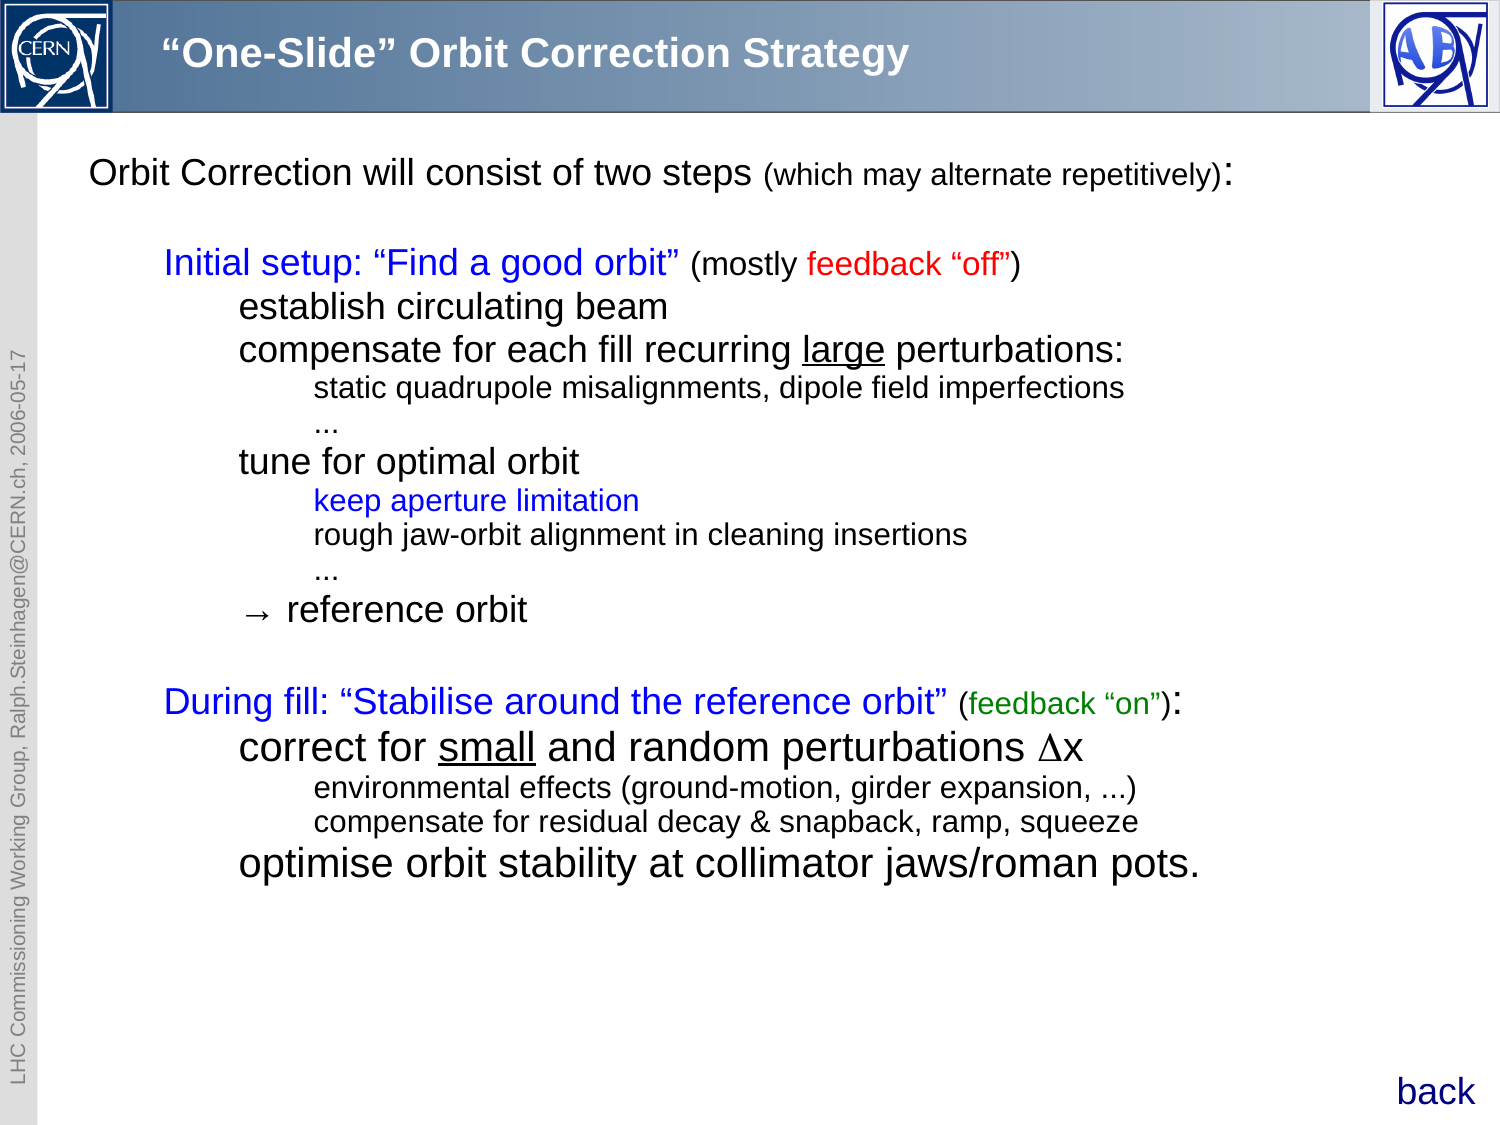

# “One-Slide” Orbit Correction Strategy
Orbit Correction will consist of two steps (which may alternate repetitively):
Initial setup: “Find a good orbit” (mostly feedback “off”)
establish circulating beam
compensate for each fill recurring large perturbations:
static quadrupole misalignments, dipole field imperfections
...
tune for optimal orbit
keep aperture limitation
rough jaw-orbit alignment in cleaning insertions
...
→ reference orbit
During fill: “Stabilise around the reference orbit” (feedback “on”):
correct for small and random perturbations Dx
environmental effects (ground-motion, girder expansion, ...)
compensate for residual decay & snapback, ramp, squeeze
optimise orbit stability at collimator jaws/roman pots.
back